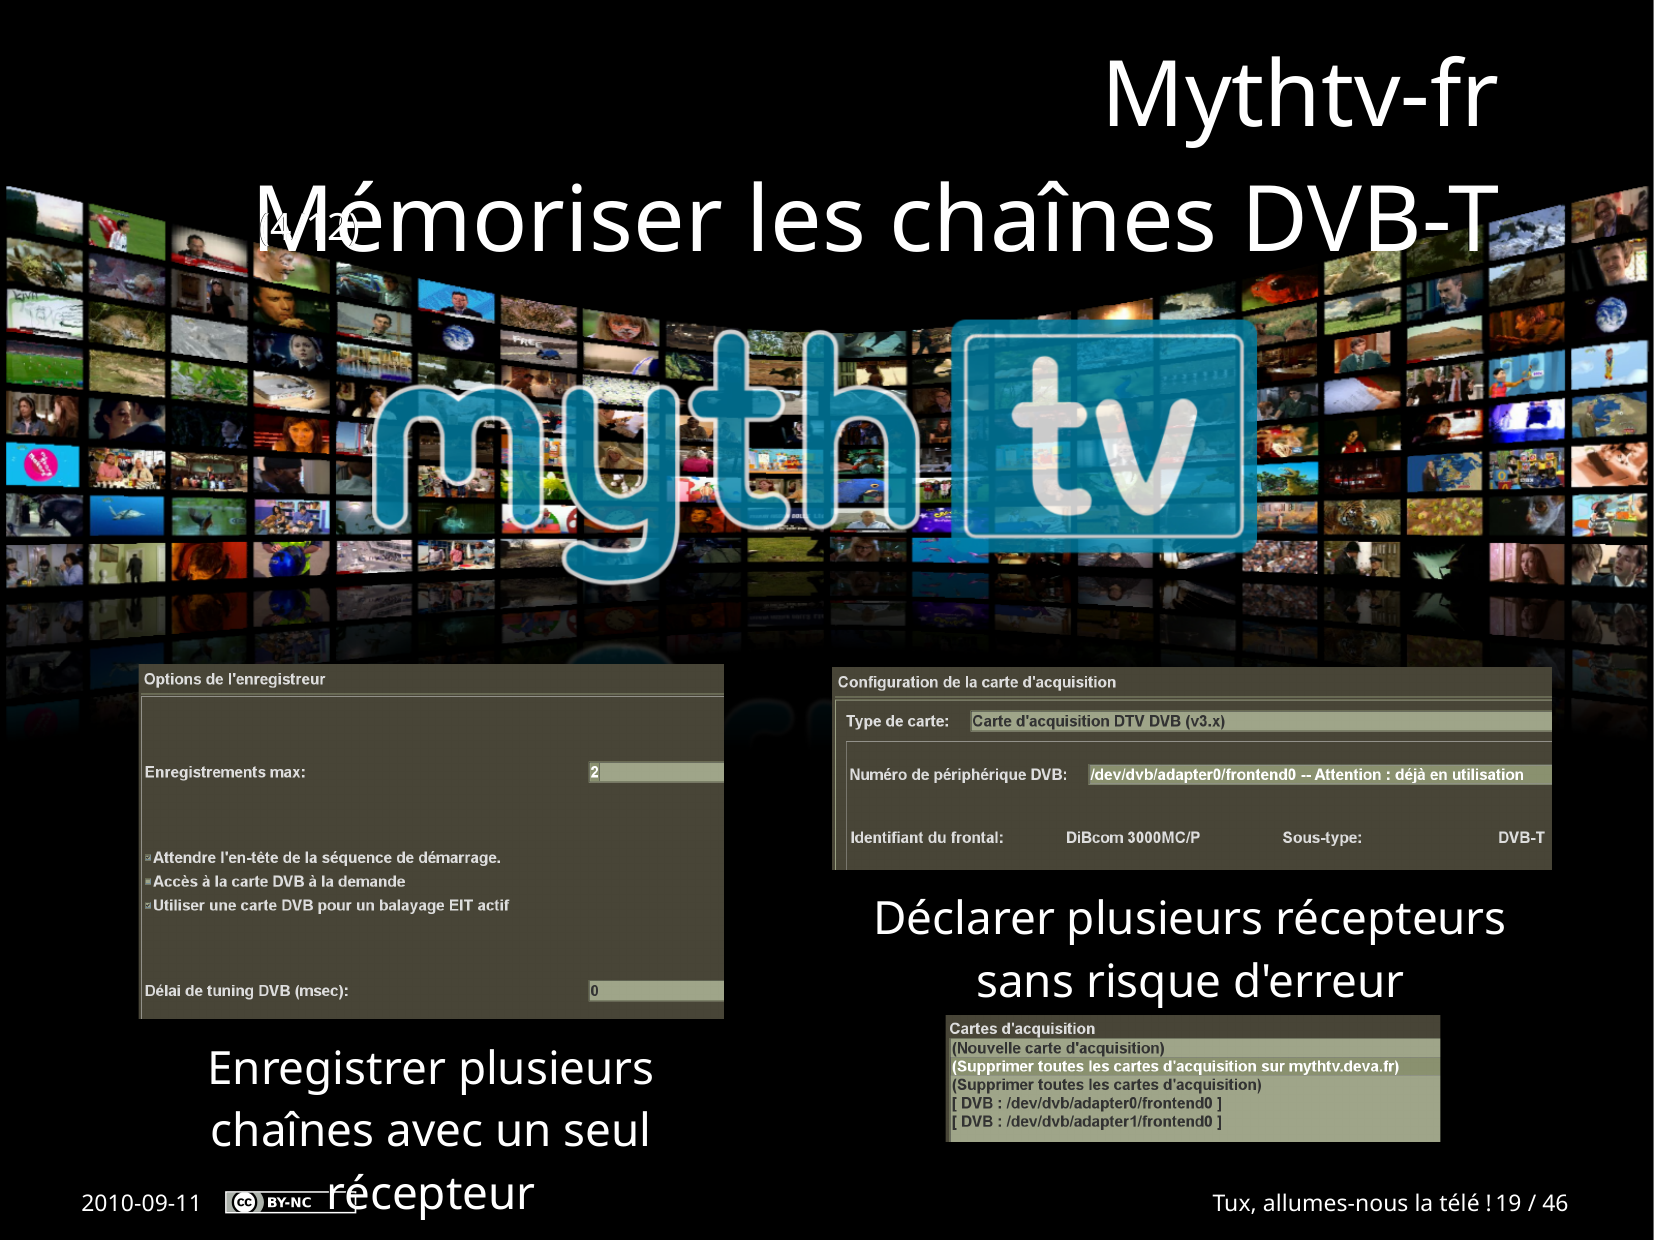

# Mythtv-fr Mémoriser les chaînes DVB-T
(4/12)
Déclarer plusieurs récepteurs sans risque d'erreur
Enregistrer plusieurs chaînes avec un seul récepteur
2010-09-11
Tux, allumes-nous la télé !
19